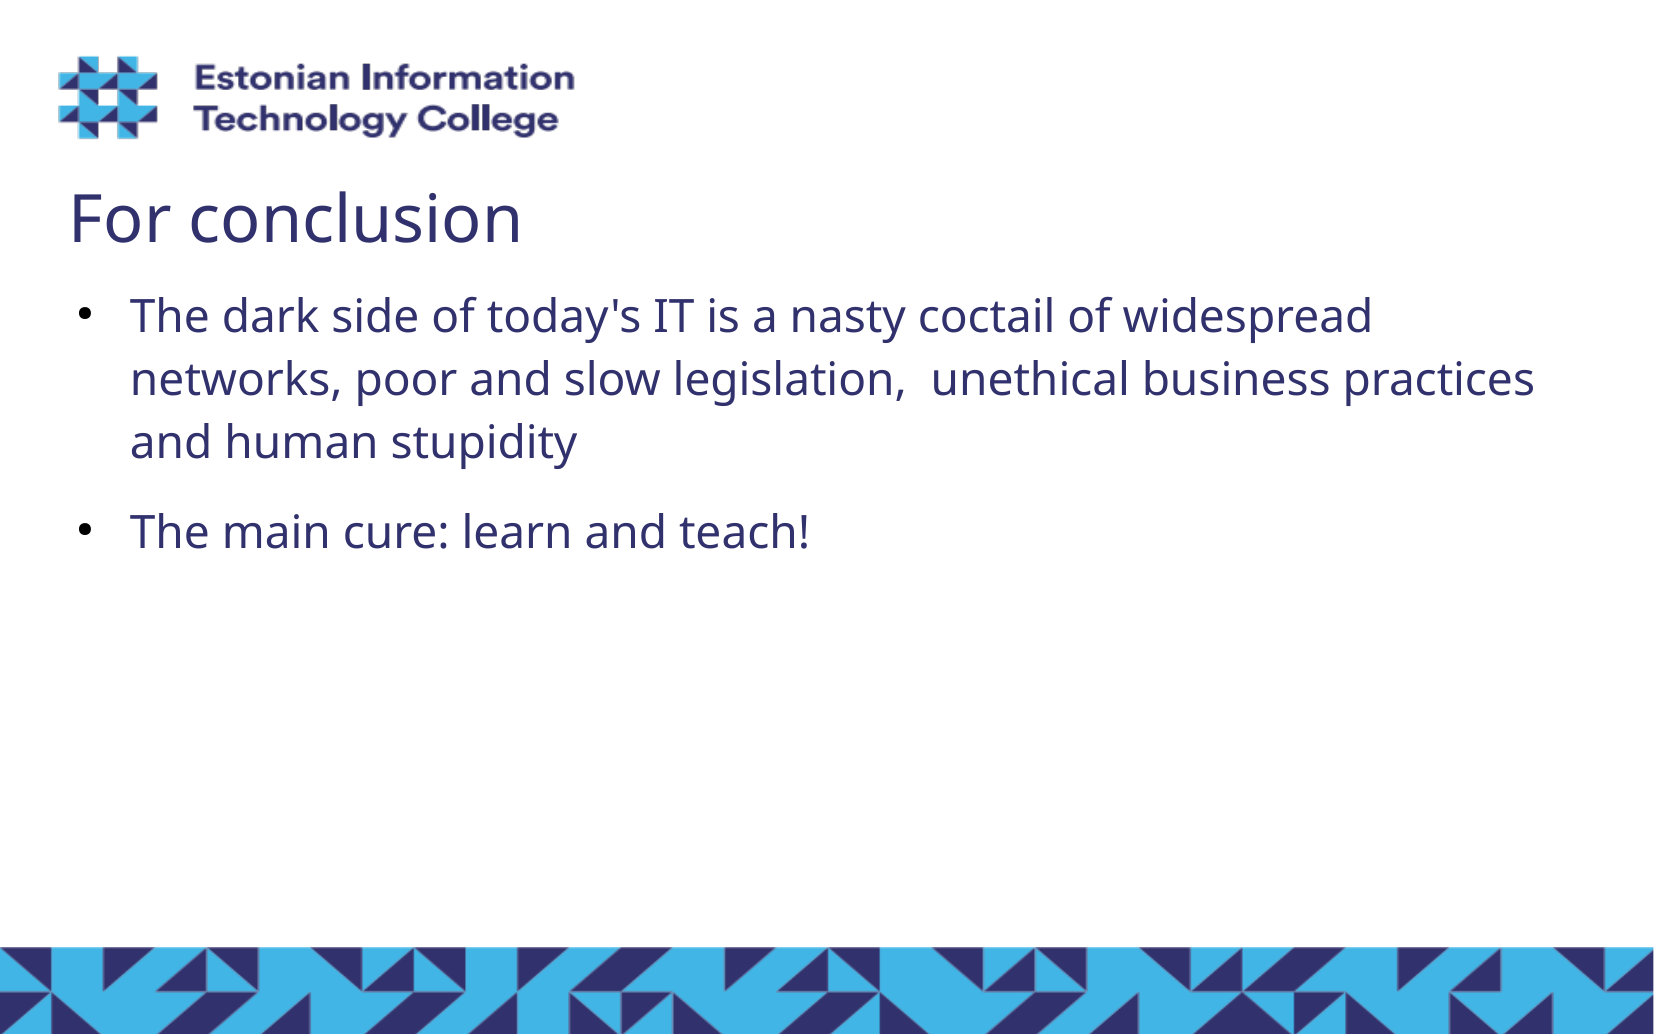

# For conclusion
The dark side of today's IT is a nasty coctail of widespread networks, poor and slow legislation, unethical business practices and human stupidity
The main cure: learn and teach!